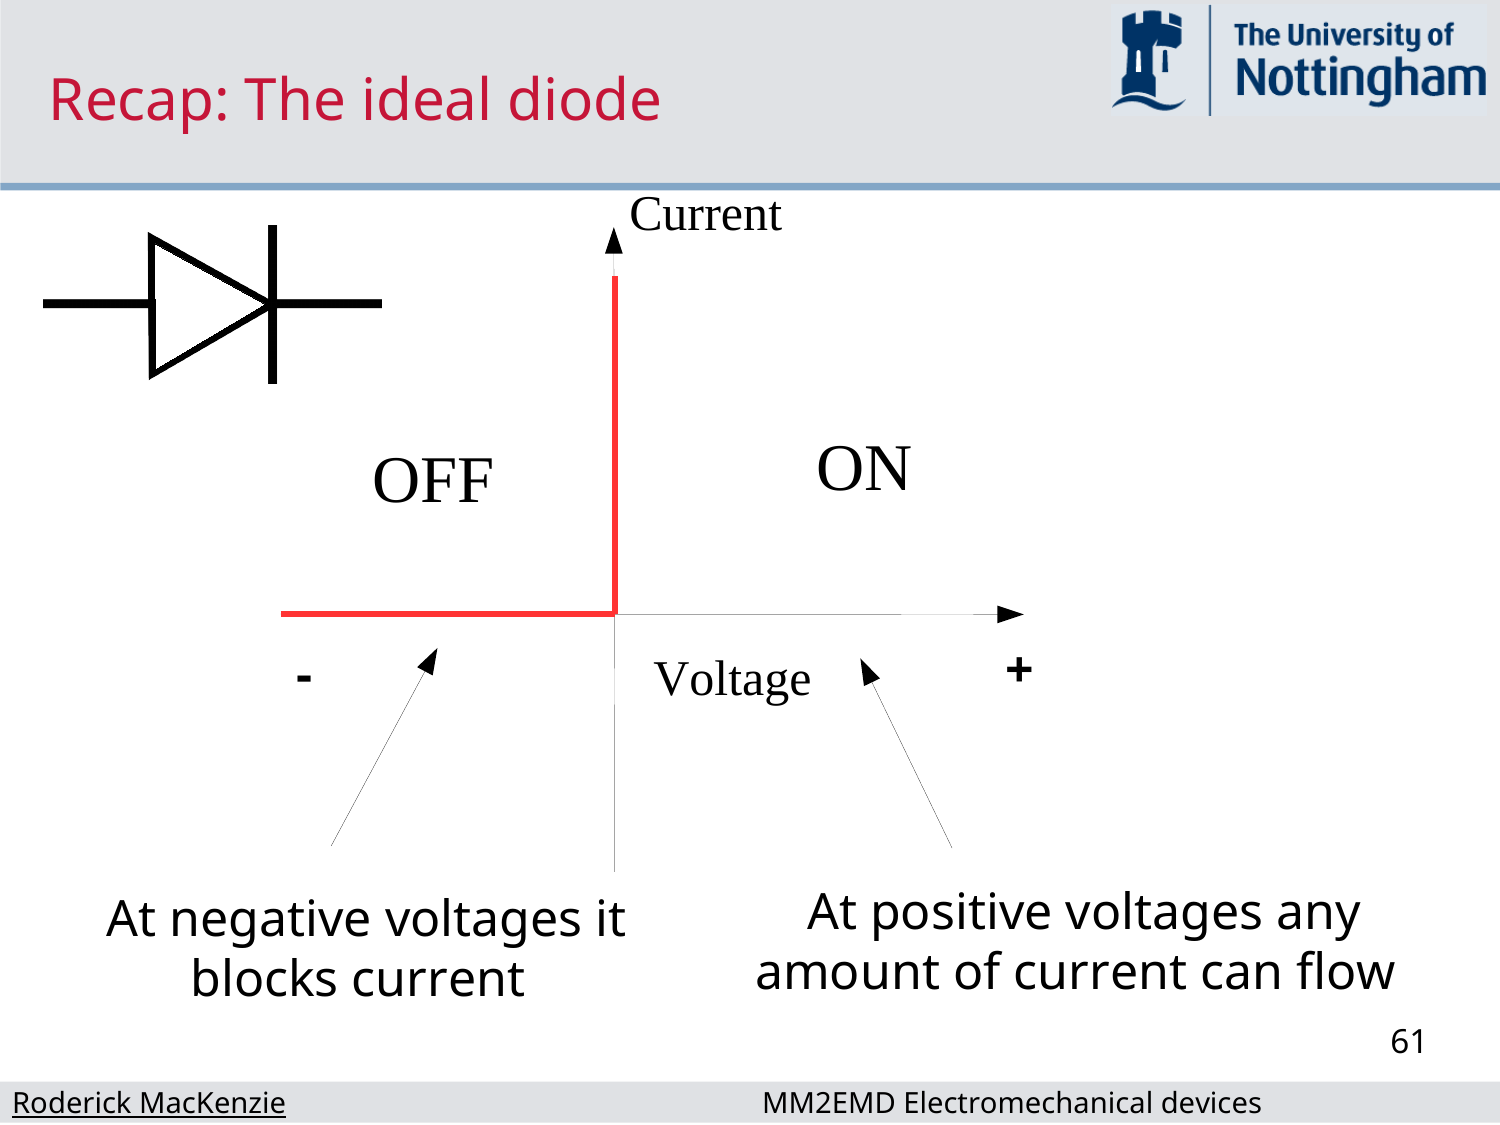

# Recap: The ideal diode
Current
ON
OFF
+
-
Voltage
At positive voltages any amount of current can flow
At negative voltages it blocks current